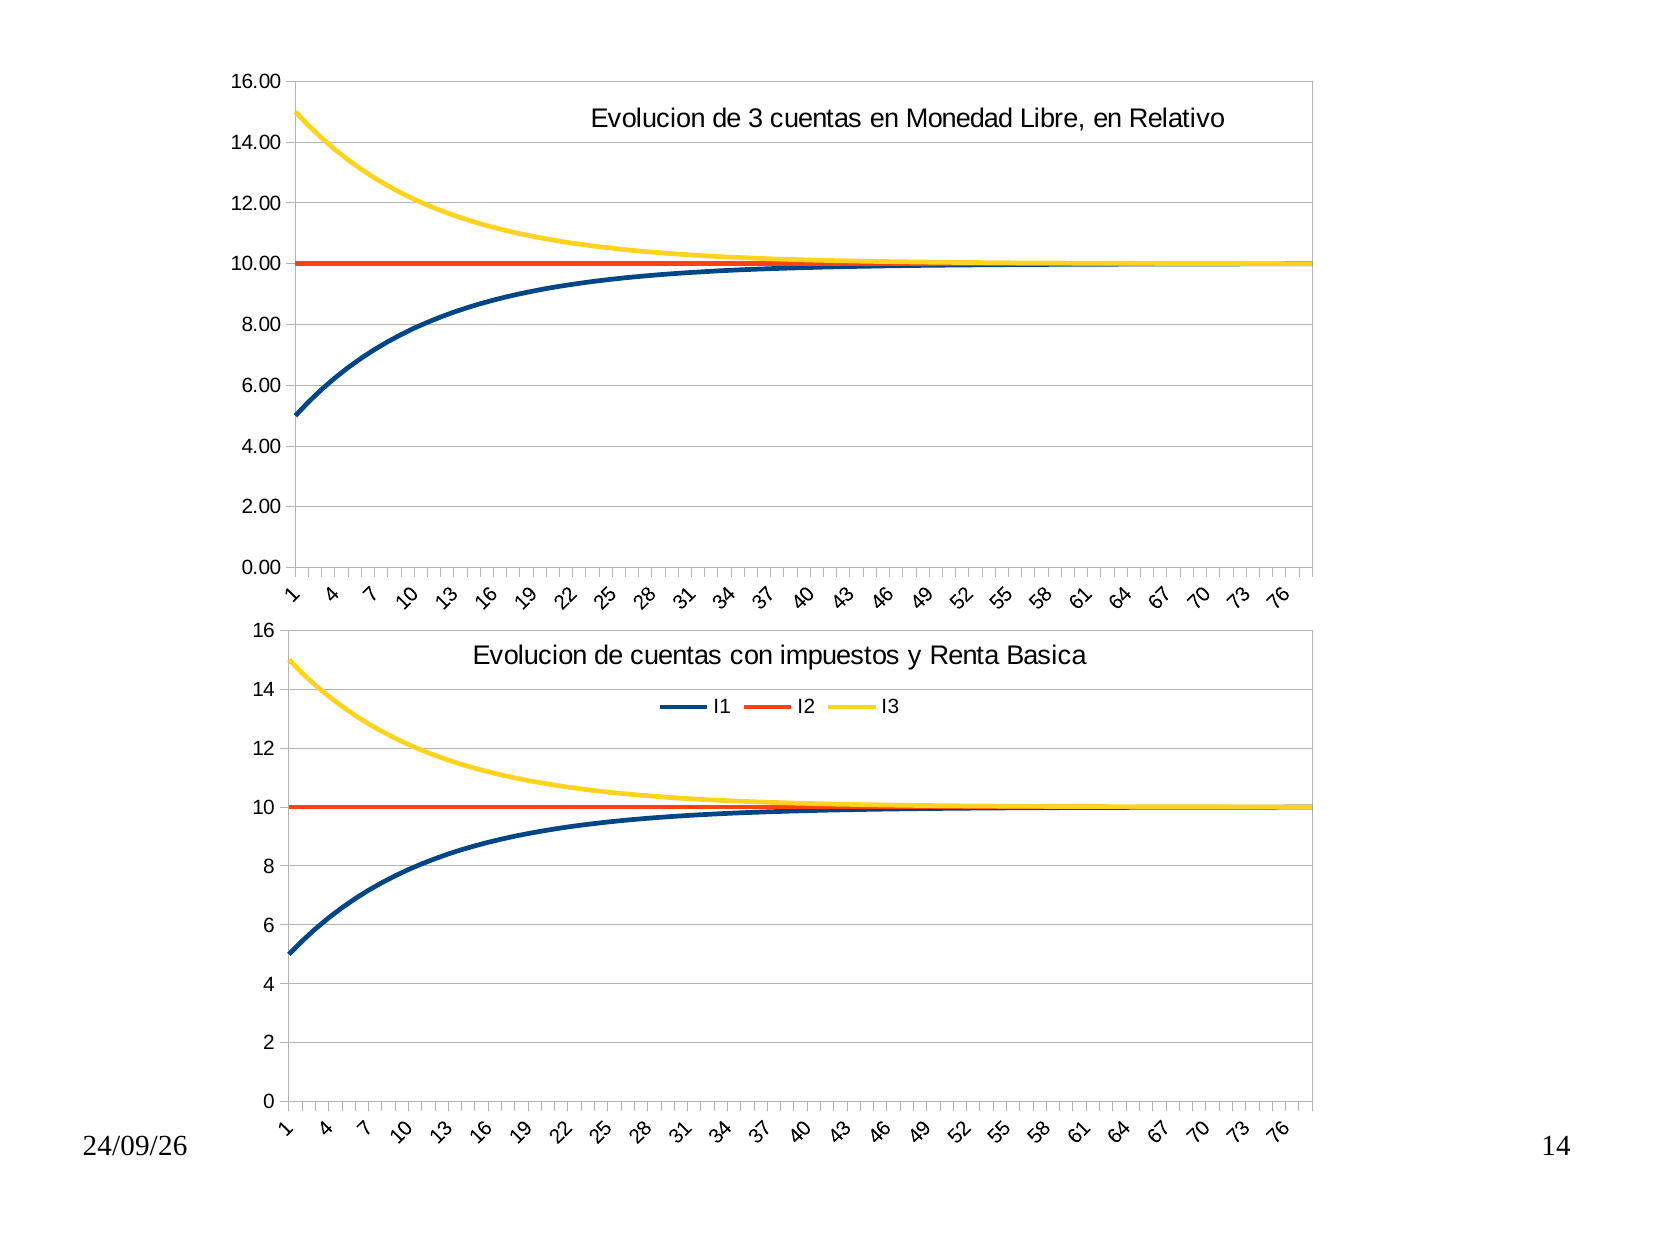

### Chart: Evolucion de 3 cuentas en Monedad Libre, en Relativo
| Category | I1 | I2 | I3 |
|---|---|---|---|
| 1 | 5.0 | 10.0 | 15.0 |
| 2 | 5.45454545454545 | 10.0 | 14.5454545454545 |
| 3 | 5.86776859504132 | 10.0 | 14.1322314049587 |
| 4 | 6.24342599549211 | 10.0 | 13.7565740045079 |
| 5 | 6.58493272317465 | 10.0 | 13.4150672768254 |
| 6 | 6.89539338470422 | 10.0 | 13.1046066152958 |
| 7 | 7.17763034973111 | 10.0 | 12.8223696502689 |
| 8 | 7.43420940884647 | 10.0 | 12.5657905911535 |
| 9 | 7.66746309895133 | 10.0 | 12.3325369010487 |
| 10 | 7.87951190813758 | 10.0 | 12.1204880918624 |
| 11 | 8.07228355285234 | 10.0 | 11.9277164471477 |
| 12 | 8.24753050259304 | 10.0 | 11.752469497407 |
| 13 | 8.40684591144822 | 10.0 | 11.5931540885518 |
| 14 | 8.55167810131656 | 10.0 | 11.4483218986834 |
| 15 | 8.6833437284696 | 10.0 | 11.3166562715304 |
| 16 | 8.80303975315418 | 10.0 | 11.1969602468458 |
| 17 | 8.91185432104926 | 10.0 | 11.0881456789507 |
| 18 | 9.01077665549932 | 10.0 | 10.9892233445007 |
| 19 | 9.10070605045393 | 10.0 | 10.8992939495461 |
| 20 | 9.18246004586721 | 10.0 | 10.8175399541328 |
| 21 | 9.25678185987928 | 10.0 | 10.7432181401207 |
| 22 | 9.3243471453448 | 10.0 | 10.6756528546552 |
| 23 | 9.38577013213164 | 10.0 | 10.6142298678684 |
| 24 | 9.44160921102876 | 10.0 | 10.5583907889712 |
| 25 | 9.49237201002615 | 10.0 | 10.5076279899739 |
| 26 | 9.53852000911468 | 10.0 | 10.4614799908853 |
| 27 | 9.5804727355588 | 10.0 | 10.4195272644412 |
| 28 | 9.61861157778073 | 10.0 | 10.3813884222193 |
| 29 | 9.65328325252793 | 10.0 | 10.3467167474721 |
| 30 | 9.68480295684358 | 10.0 | 10.3151970431564 |
| 31 | 9.71345723349416 | 10.0 | 10.2865427665058 |
| 32 | 9.73950657590378 | 10.0 | 10.2604934240962 |
| 33 | 9.76318779627616 | 10.0 | 10.2368122037238 |
| 34 | 9.78471617843288 | 10.0 | 10.2152838215671 |
| 35 | 9.80428743493898 | 10.0 | 10.195712565061 |
| 36 | 9.82207948630816 | 10.0 | 10.1779205136918 |
| 37 | 9.83825407846197 | 10.0 | 10.161745921538 |
| 38 | 9.85295825314724 | 10.0 | 10.1470417468528 |
| 39 | 9.86632568467931 | 10.0 | 10.1336743153207 |
| 40 | 9.87847789516301 | 10.0 | 10.121522104837 |
| 41 | 9.8895253592391 | 10.0 | 10.1104746407609 |
| 42 | 9.89956850839918 | 10.0 | 10.1004314916008 |
| 43 | 9.90869864399926 | 10.0 | 10.0913013560007 |
| 44 | 9.91699876727205 | 10.0 | 10.0830012327279 |
| 45 | 9.92454433388368 | 10.0 | 10.0754556661163 |
| 46 | 9.93140393989426 | 10.0 | 10.0685960601057 |
| 47 | 9.93763994535841 | 10.0 | 10.0623600546416 |
| 48 | 9.94330904123492 | 10.0 | 10.0566909587651 |
| 49 | 9.94846276475902 | 10.0 | 10.051537235241 |
| 50 | 9.95314796796275 | 10.0 | 10.0468520320373 |
| 51 | 9.9574072436025 | 10.0 | 10.0425927563975 |
| 52 | 9.96127931236591 | 10.0 | 10.0387206876341 |
| 53 | 9.9647993748781 | 10.0 | 10.0352006251219 |
| 54 | 9.96799943170736 | 10.0 | 10.0320005682926 |
| 55 | 9.97090857427942 | 10.0 | 10.0290914257206 |
| 56 | 9.97355324934493 | 10.0 | 10.0264467506551 |
| 57 | 9.97595749940448 | 10.0 | 10.0240425005955 |
| 58 | 9.9781431812768 | 10.0 | 10.0218568187232 |
| 59 | 9.98013016479709 | 10.0 | 10.0198698352029 |
| 60 | 9.9819365134519 | 10.0 | 10.0180634865481 |
| 61 | 9.98357864859264 | 10.0 | 10.0164213514074 |
| 62 | 9.98507149872058 | 10.0 | 10.0149285012794 |
| 63 | 9.98642863520053 | 10.0 | 10.0135713647995 |
| 64 | 9.98766239563684 | 10.0 | 10.0123376043632 |
| 65 | 9.98878399603349 | 10.0 | 10.0112160039665 |
| 66 | 9.98980363275772 | 10.0 | 10.0101963672423 |
| 67 | 9.99073057523429 | 10.0 | 10.0092694247657 |
| 68 | 9.99157325021299 | 10.0 | 10.008426749787 |
| 69 | 9.99233931837544 | 10.0 | 10.0076606816246 |
| 70 | 9.99303574397768 | 10.0 | 10.0069642560223 |
| 71 | 9.99366885816153 | 10.0 | 10.0063311418385 |
| 72 | 9.99424441651048 | 10.0 | 10.0057555834895 |
| 73 | 9.99476765137316 | 10.0 | 10.0052323486268 |
| 74 | 9.99524331943015 | 10.0 | 10.0047566805699 |
| 75 | 9.9956757449365 | 10.0 | 10.0043242550635 |
| 76 | 9.99606885903318 | 10.0 | 10.0039311409668 |
| 77 | 9.99642623548471 | 10.0 | 10.0035737645153 |
| 78 | 9.99675112316792 | 10.0 | 10.0032488768321 |
### Chart: Evolucion de cuentas con impuestos y Renta Basica
| Category | I1 | I2 | I3 |
|---|---|---|---|
| 1 | 5.0 | 10.0 | 15.0 |
| 2 | 5.45454545454545 | 10.0 | 14.5454545454545 |
| 3 | 5.86776859504132 | 10.0 | 14.1322314049587 |
| 4 | 6.24342599549211 | 10.0 | 13.7565740045079 |
| 5 | 6.58493272317465 | 10.0 | 13.4150672768254 |
| 6 | 6.89539338470422 | 10.0 | 13.1046066152958 |
| 7 | 7.17763034973111 | 10.0 | 12.8223696502689 |
| 8 | 7.43420940884647 | 10.0 | 12.5657905911535 |
| 9 | 7.66746309895133 | 10.0 | 12.3325369010487 |
| 10 | 7.87951190813758 | 10.0 | 12.1204880918624 |
| 11 | 8.07228355285234 | 10.0 | 11.9277164471477 |
| 12 | 8.24753050259304 | 10.0 | 11.752469497407 |
| 13 | 8.40684591144822 | 10.0 | 11.5931540885518 |
| 14 | 8.55167810131656 | 10.0 | 11.4483218986834 |
| 15 | 8.6833437284696 | 10.0 | 11.3166562715304 |
| 16 | 8.80303975315418 | 10.0 | 11.1969602468458 |
| 17 | 8.91185432104926 | 10.0 | 11.0881456789507 |
| 18 | 9.01077665549932 | 10.0 | 10.9892233445007 |
| 19 | 9.10070605045393 | 10.0 | 10.8992939495461 |
| 20 | 9.18246004586721 | 10.0 | 10.8175399541328 |
| 21 | 9.25678185987928 | 10.0 | 10.7432181401207 |
| 22 | 9.3243471453448 | 10.0 | 10.6756528546552 |
| 23 | 9.38577013213164 | 10.0 | 10.6142298678684 |
| 24 | 9.44160921102876 | 10.0 | 10.5583907889712 |
| 25 | 9.49237201002615 | 10.0 | 10.5076279899739 |
| 26 | 9.53852000911468 | 10.0 | 10.4614799908853 |
| 27 | 9.5804727355588 | 10.0 | 10.4195272644412 |
| 28 | 9.61861157778073 | 10.0 | 10.3813884222193 |
| 29 | 9.65328325252793 | 10.0 | 10.3467167474721 |
| 30 | 9.68480295684357 | 10.0 | 10.3151970431564 |
| 31 | 9.71345723349416 | 10.0 | 10.2865427665058 |
| 32 | 9.73950657590378 | 10.0 | 10.2604934240962 |
| 33 | 9.76318779627617 | 10.0 | 10.2368122037238 |
| 34 | 9.78471617843288 | 10.0 | 10.2152838215671 |
| 35 | 9.80428743493898 | 10.0 | 10.195712565061 |
| 36 | 9.82207948630816 | 10.0 | 10.1779205136918 |
| 37 | 9.83825407846197 | 10.0 | 10.161745921538 |
| 38 | 9.85295825314724 | 10.0 | 10.1470417468528 |
| 39 | 9.86632568467931 | 10.0 | 10.1336743153207 |
| 40 | 9.87847789516301 | 10.0 | 10.121522104837 |
| 41 | 9.8895253592391 | 10.0 | 10.1104746407609 |
| 42 | 9.89956850839918 | 10.0 | 10.1004314916008 |
| 43 | 9.90869864399926 | 10.0 | 10.0913013560007 |
| 44 | 9.91699876727205 | 10.0 | 10.083001232728 |
| 45 | 9.92454433388368 | 10.0 | 10.0754556661163 |
| 46 | 9.93140393989426 | 10.0 | 10.0685960601057 |
| 47 | 9.93763994535841 | 10.0 | 10.0623600546416 |
| 48 | 9.94330904123492 | 10.0 | 10.0566909587651 |
| 49 | 9.94846276475902 | 10.0 | 10.051537235241 |
| 50 | 9.95314796796275 | 10.0 | 10.0468520320373 |
| 51 | 9.9574072436025 | 10.0 | 10.0425927563975 |
| 52 | 9.96127931236591 | 10.0 | 10.0387206876341 |
| 53 | 9.9647993748781 | 10.0 | 10.0352006251219 |
| 54 | 9.96799943170736 | 10.0 | 10.0320005682926 |
| 55 | 9.97090857427942 | 10.0 | 10.0290914257206 |
| 56 | 9.97355324934493 | 10.0 | 10.0264467506551 |
| 57 | 9.97595749940448 | 10.0 | 10.0240425005955 |
| 58 | 9.9781431812768 | 10.0 | 10.0218568187232 |
| 59 | 9.98013016479709 | 10.0 | 10.0198698352029 |
| 60 | 9.9819365134519 | 10.0 | 10.0180634865481 |
| 61 | 9.98357864859264 | 10.0 | 10.0164213514074 |
| 62 | 9.98507149872058 | 10.0 | 10.0149285012794 |
| 63 | 9.98642863520053 | 10.0 | 10.0135713647995 |
| 64 | 9.98766239563684 | 10.0 | 10.0123376043632 |
| 65 | 9.98878399603349 | 10.0 | 10.0112160039665 |
| 66 | 9.98980363275772 | 10.0 | 10.0101963672423 |
| 67 | 9.99073057523429 | 10.0 | 10.0092694247657 |
| 68 | 9.99157325021299 | 10.0 | 10.008426749787 |
| 69 | 9.99233931837545 | 10.0 | 10.0076606816246 |
| 70 | 9.99303574397768 | 10.0 | 10.0069642560223 |
| 71 | 9.99366885816153 | 10.0 | 10.0063311418385 |
| 72 | 9.99424441651048 | 10.0 | 10.0057555834895 |
| 73 | 9.99476765137317 | 10.0 | 10.0052323486268 |
| 74 | 9.99524331943015 | 10.0 | 10.0047566805699 |
| 75 | 9.9956757449365 | 10.0 | 10.0043242550635 |
| 76 | 9.99606885903318 | 10.0 | 10.0039311409668 |
| 77 | 9.99642623548471 | 10.0 | 10.0035737645153 |
14